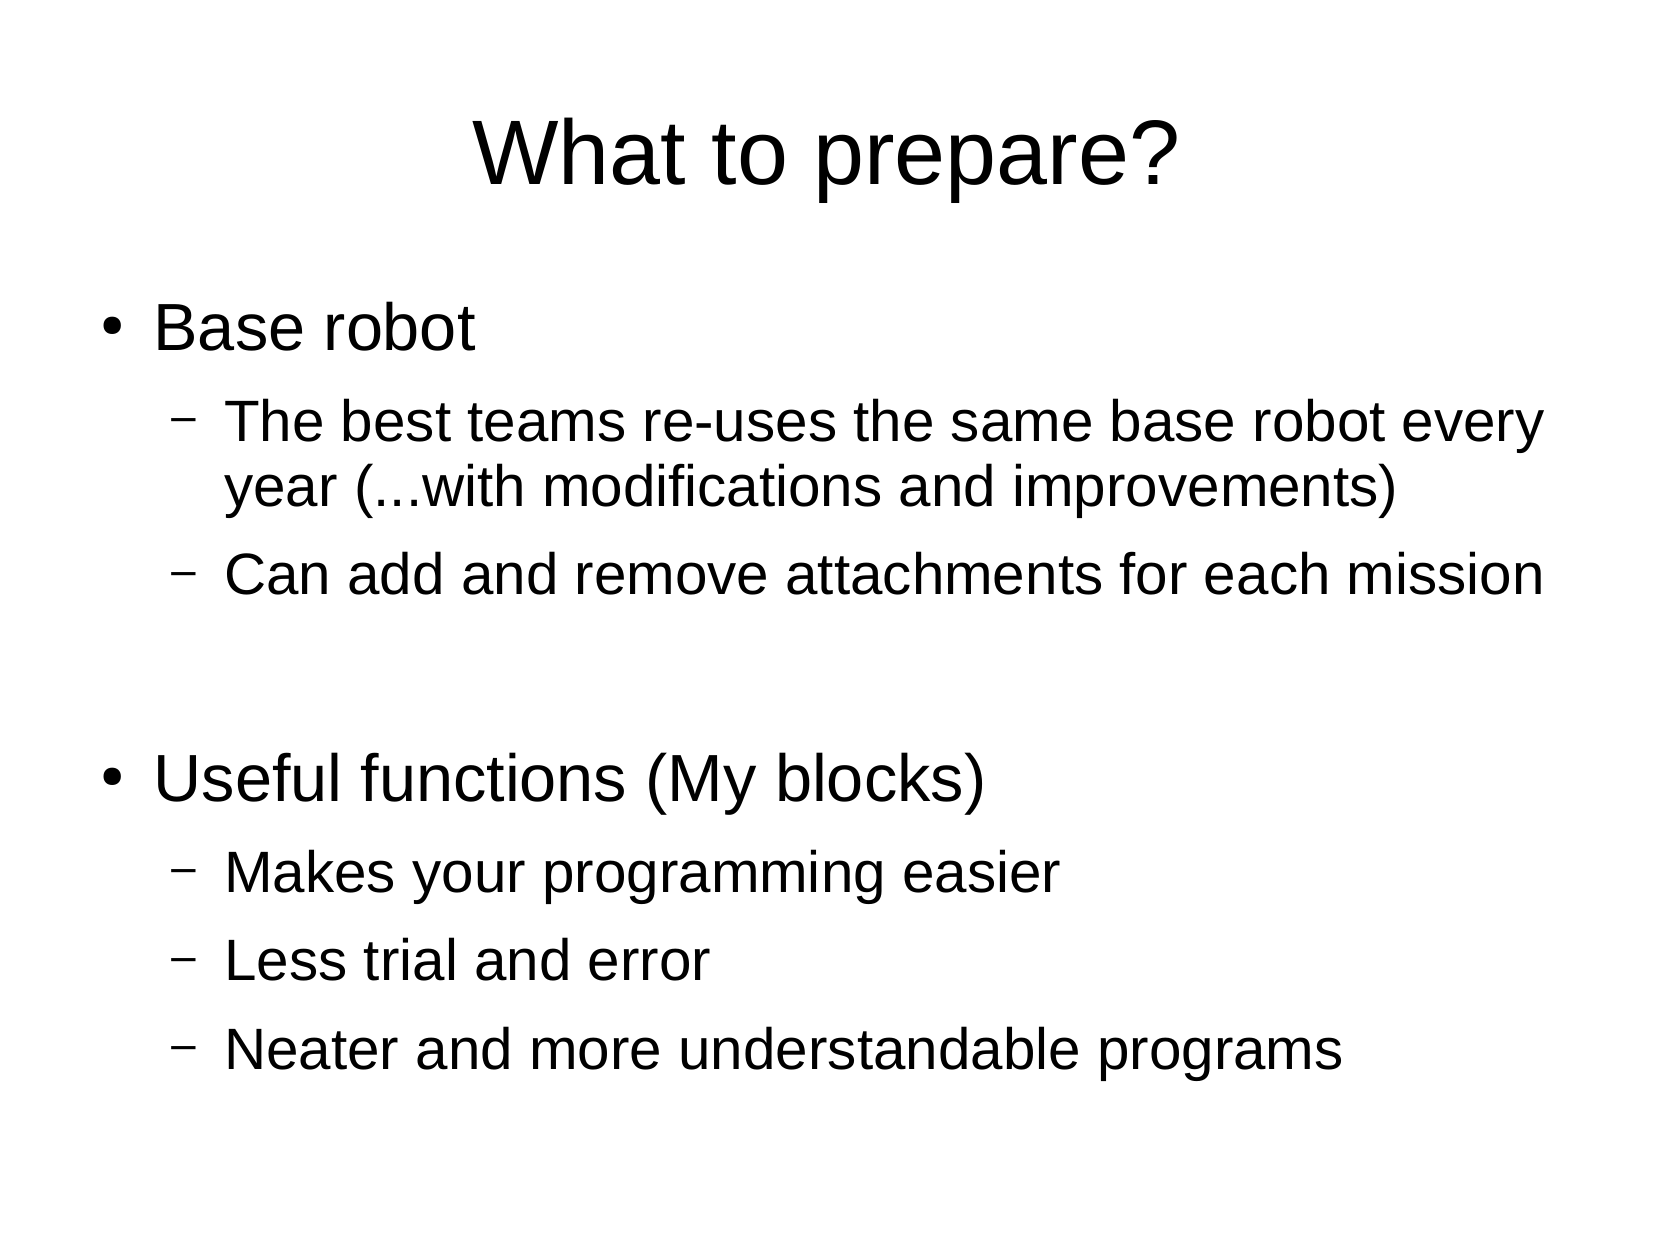

# What to prepare?
Base robot
The best teams re-uses the same base robot every year (...with modifications and improvements)
Can add and remove attachments for each mission
Useful functions (My blocks)
Makes your programming easier
Less trial and error
Neater and more understandable programs